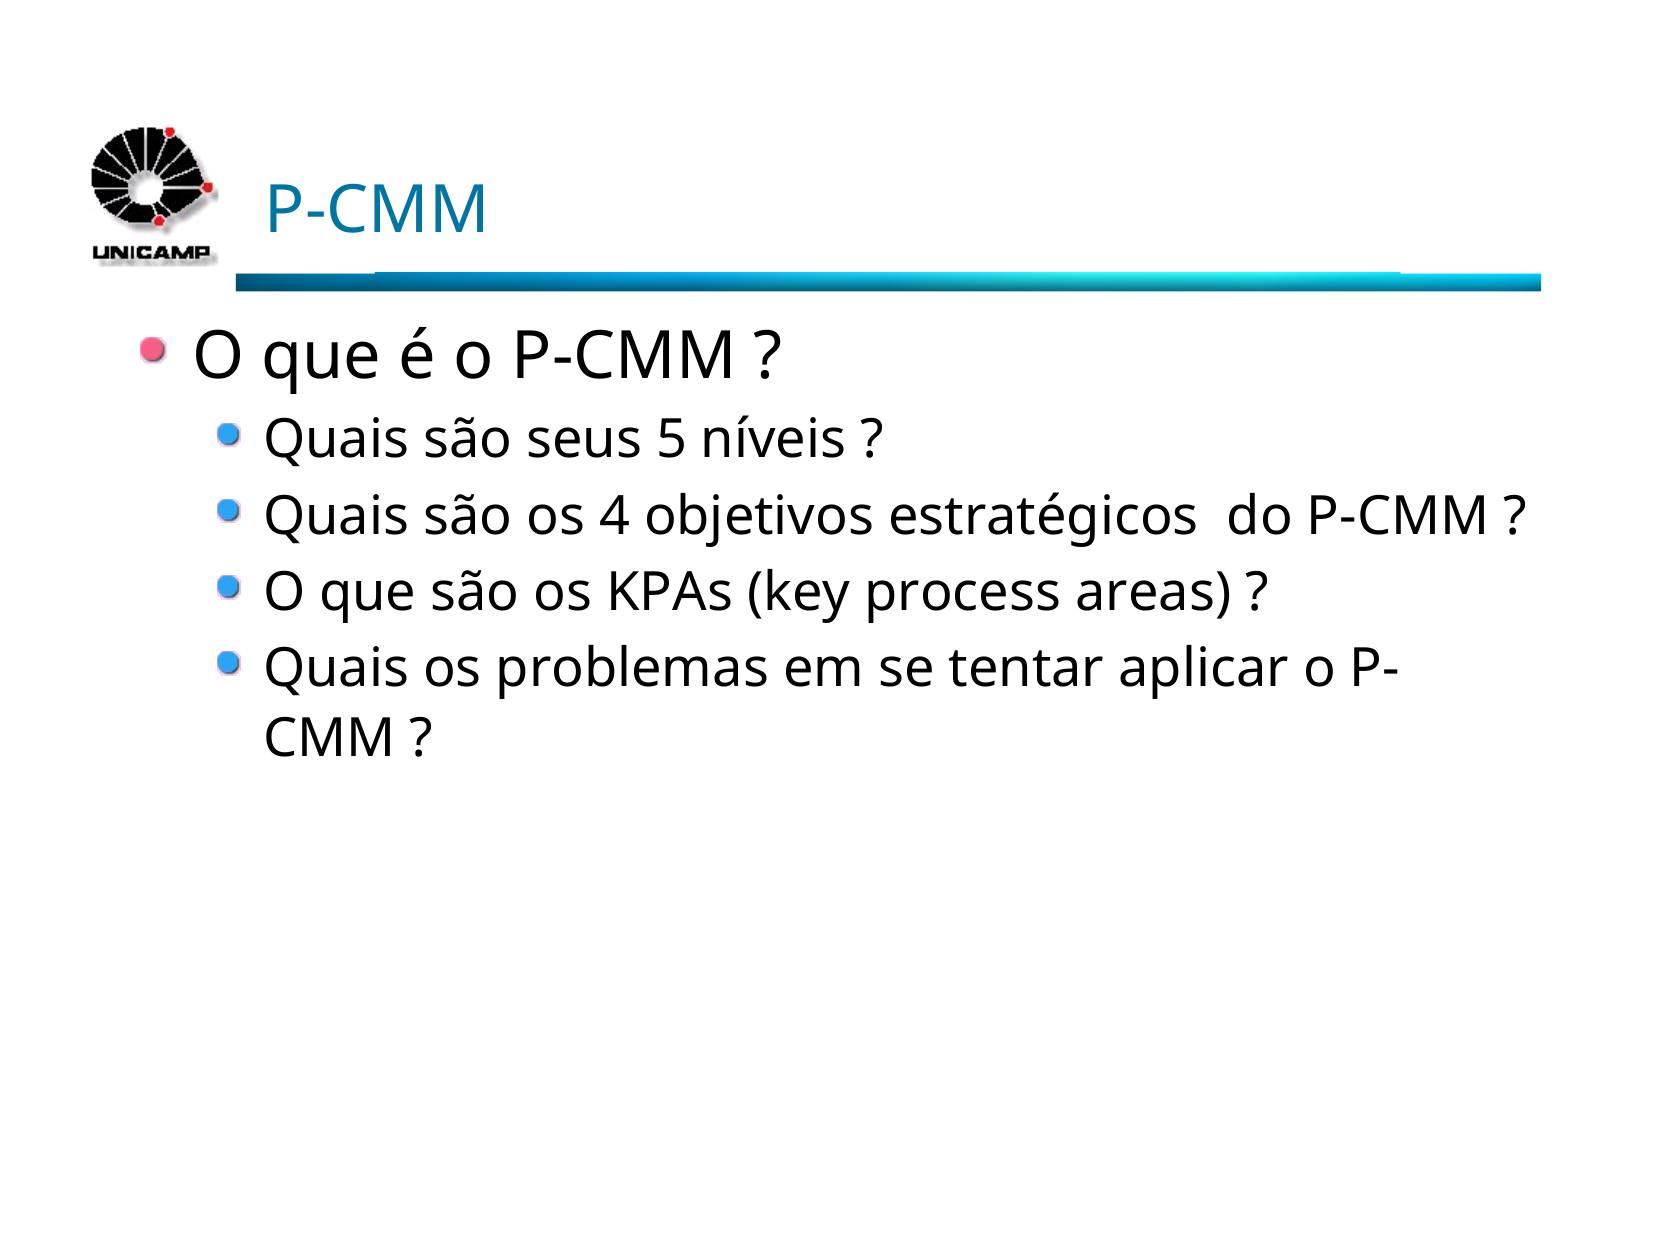

# P-CMM
O que é o P-CMM ?
Quais são seus 5 níveis ?
Quais são os 4 objetivos estratégicos do P-CMM ?
O que são os KPAs (key process areas) ?
Quais os problemas em se tentar aplicar o P-CMM ?